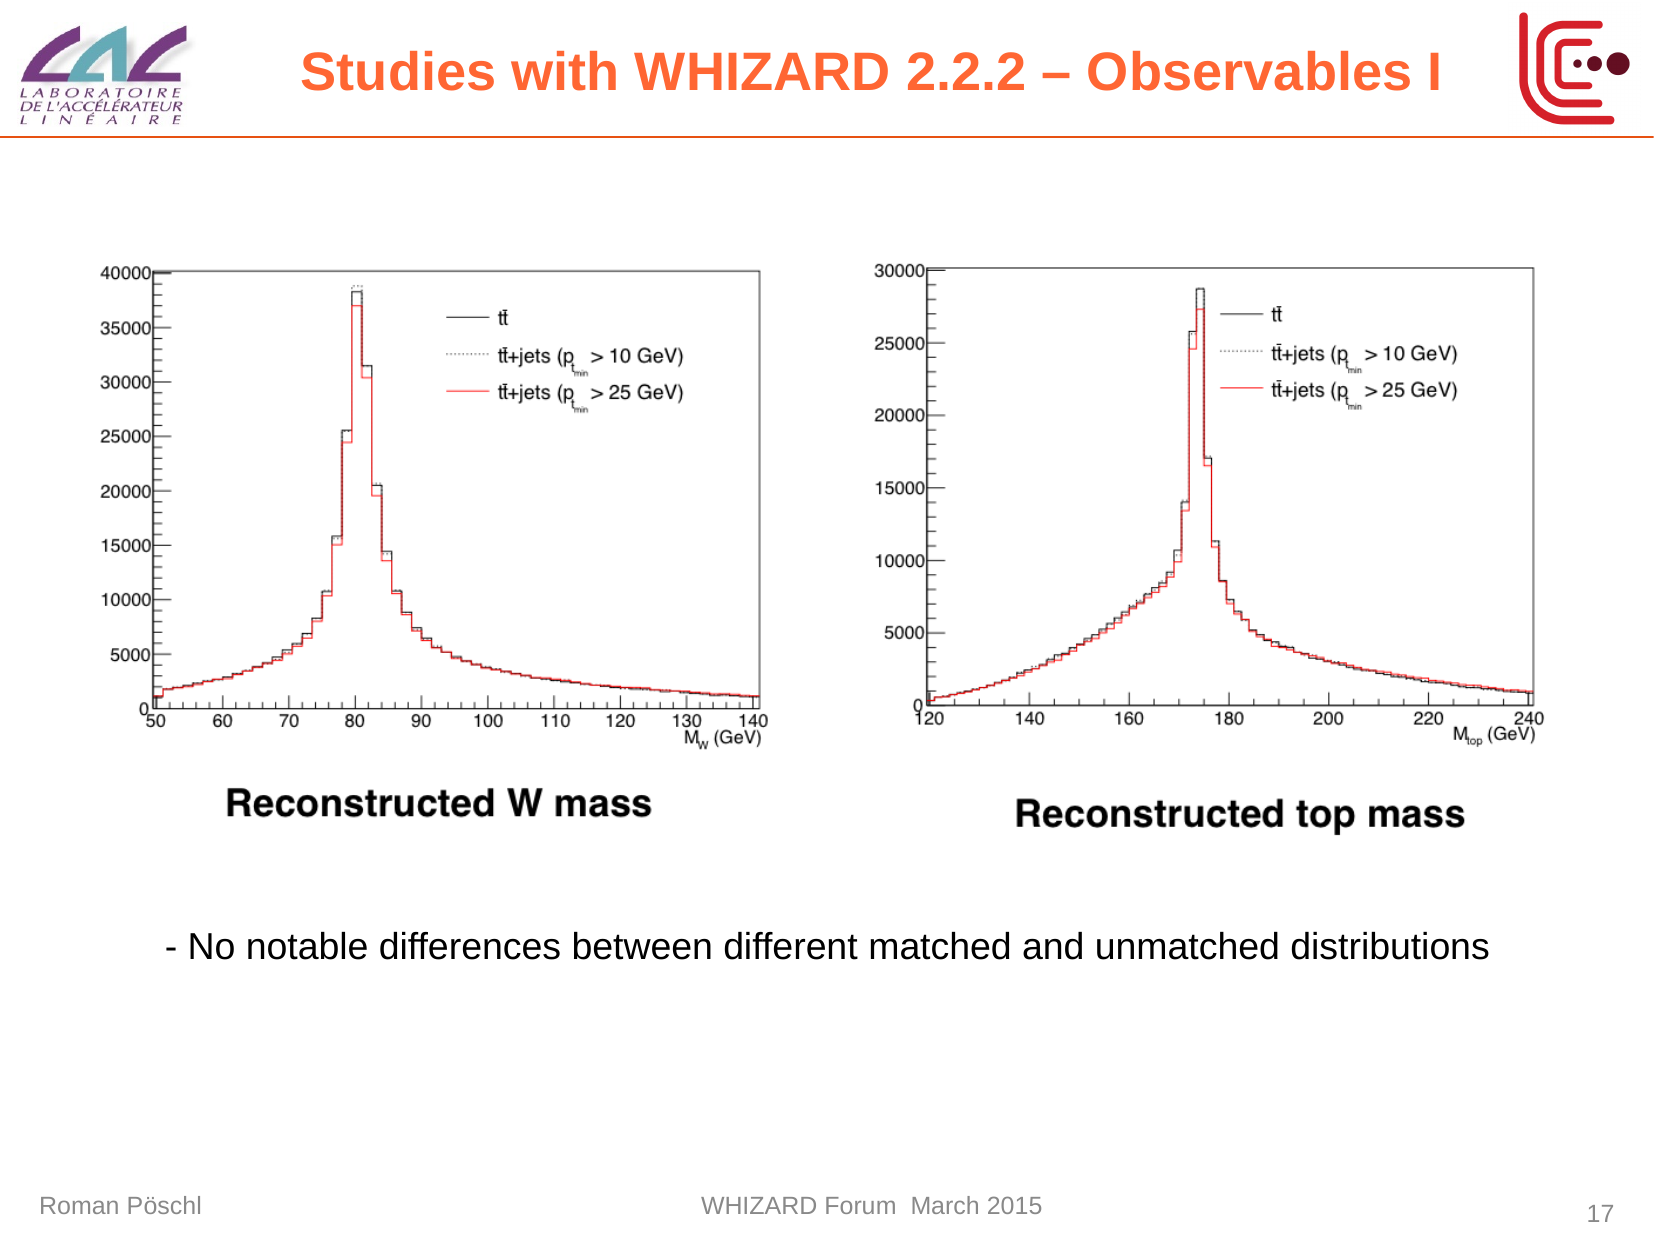

# Studies with WHIZARD 2.2.2 – Observables I
- No notable differences between different matched and unmatched distributions